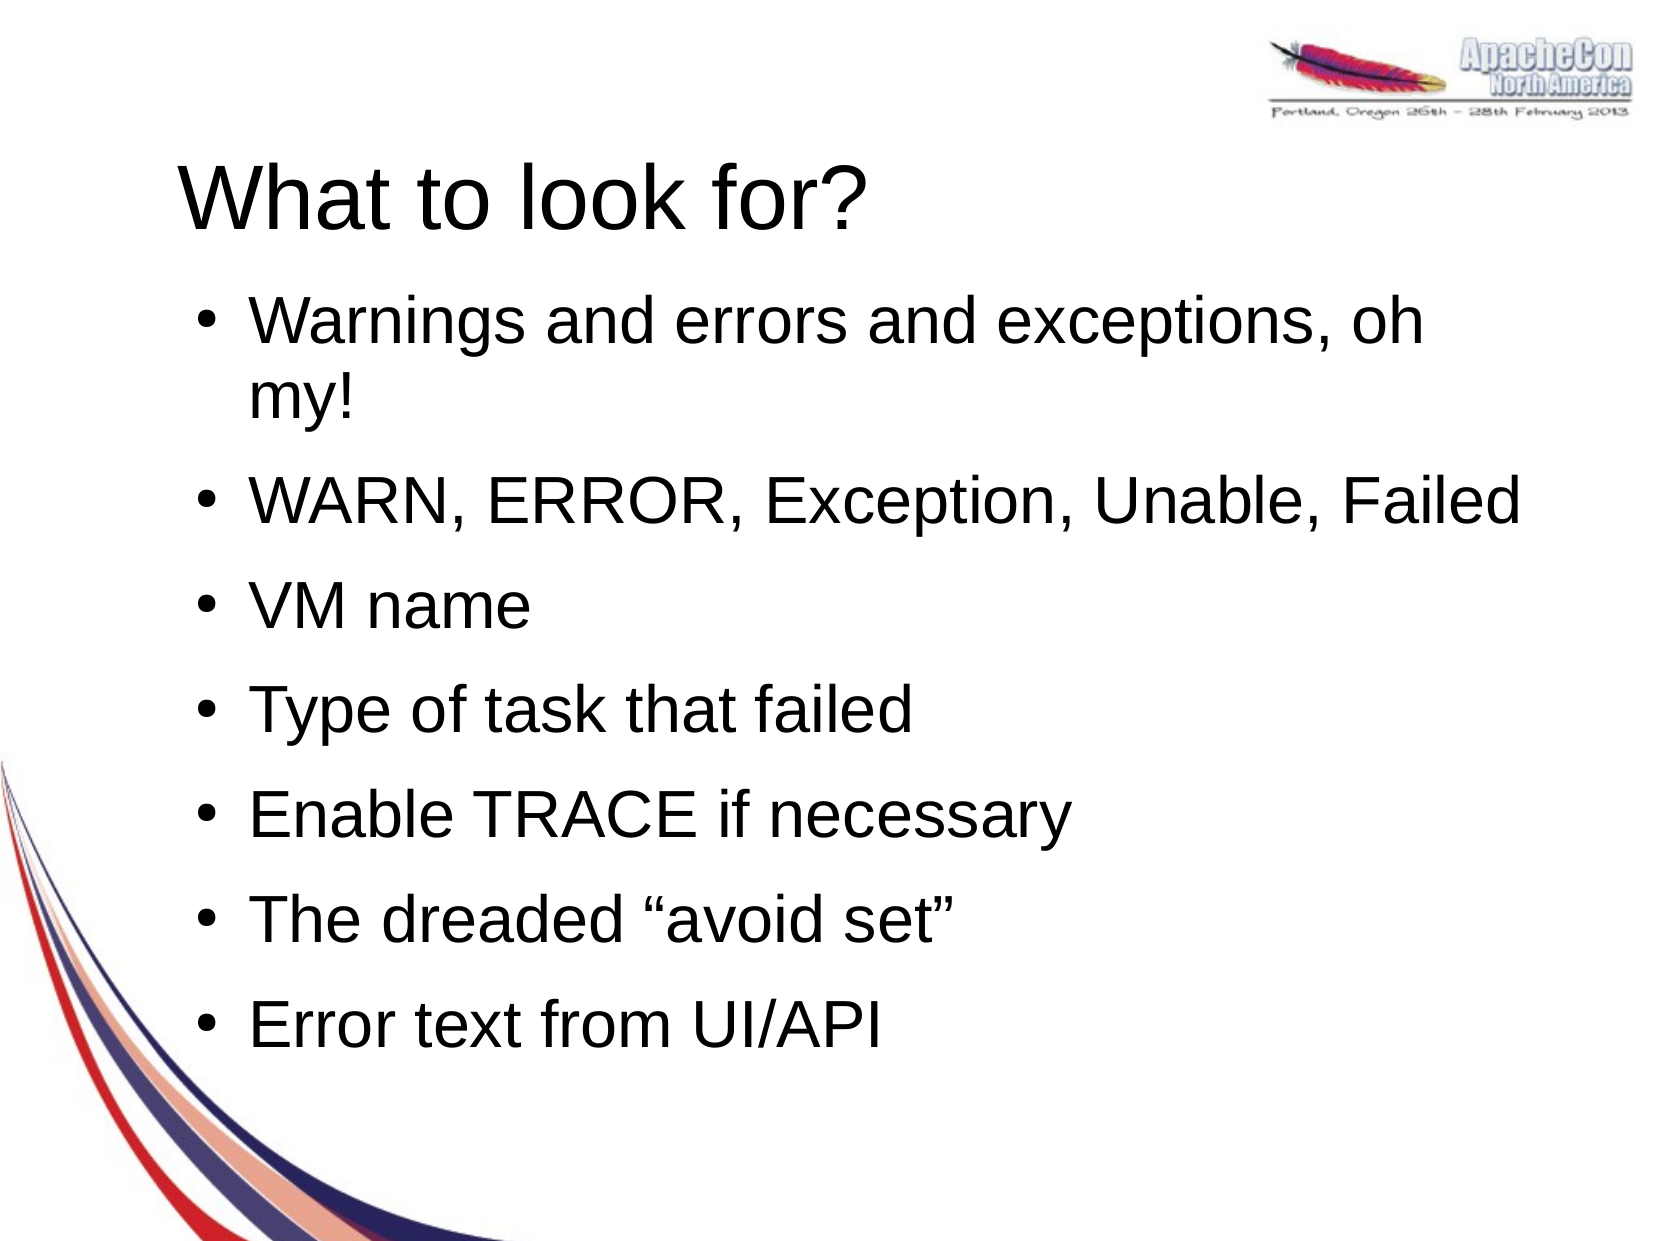

# What to look for?
Warnings and errors and exceptions, oh my!
WARN, ERROR, Exception, Unable, Failed
VM name
Type of task that failed
Enable TRACE if necessary
The dreaded “avoid set”
Error text from UI/API